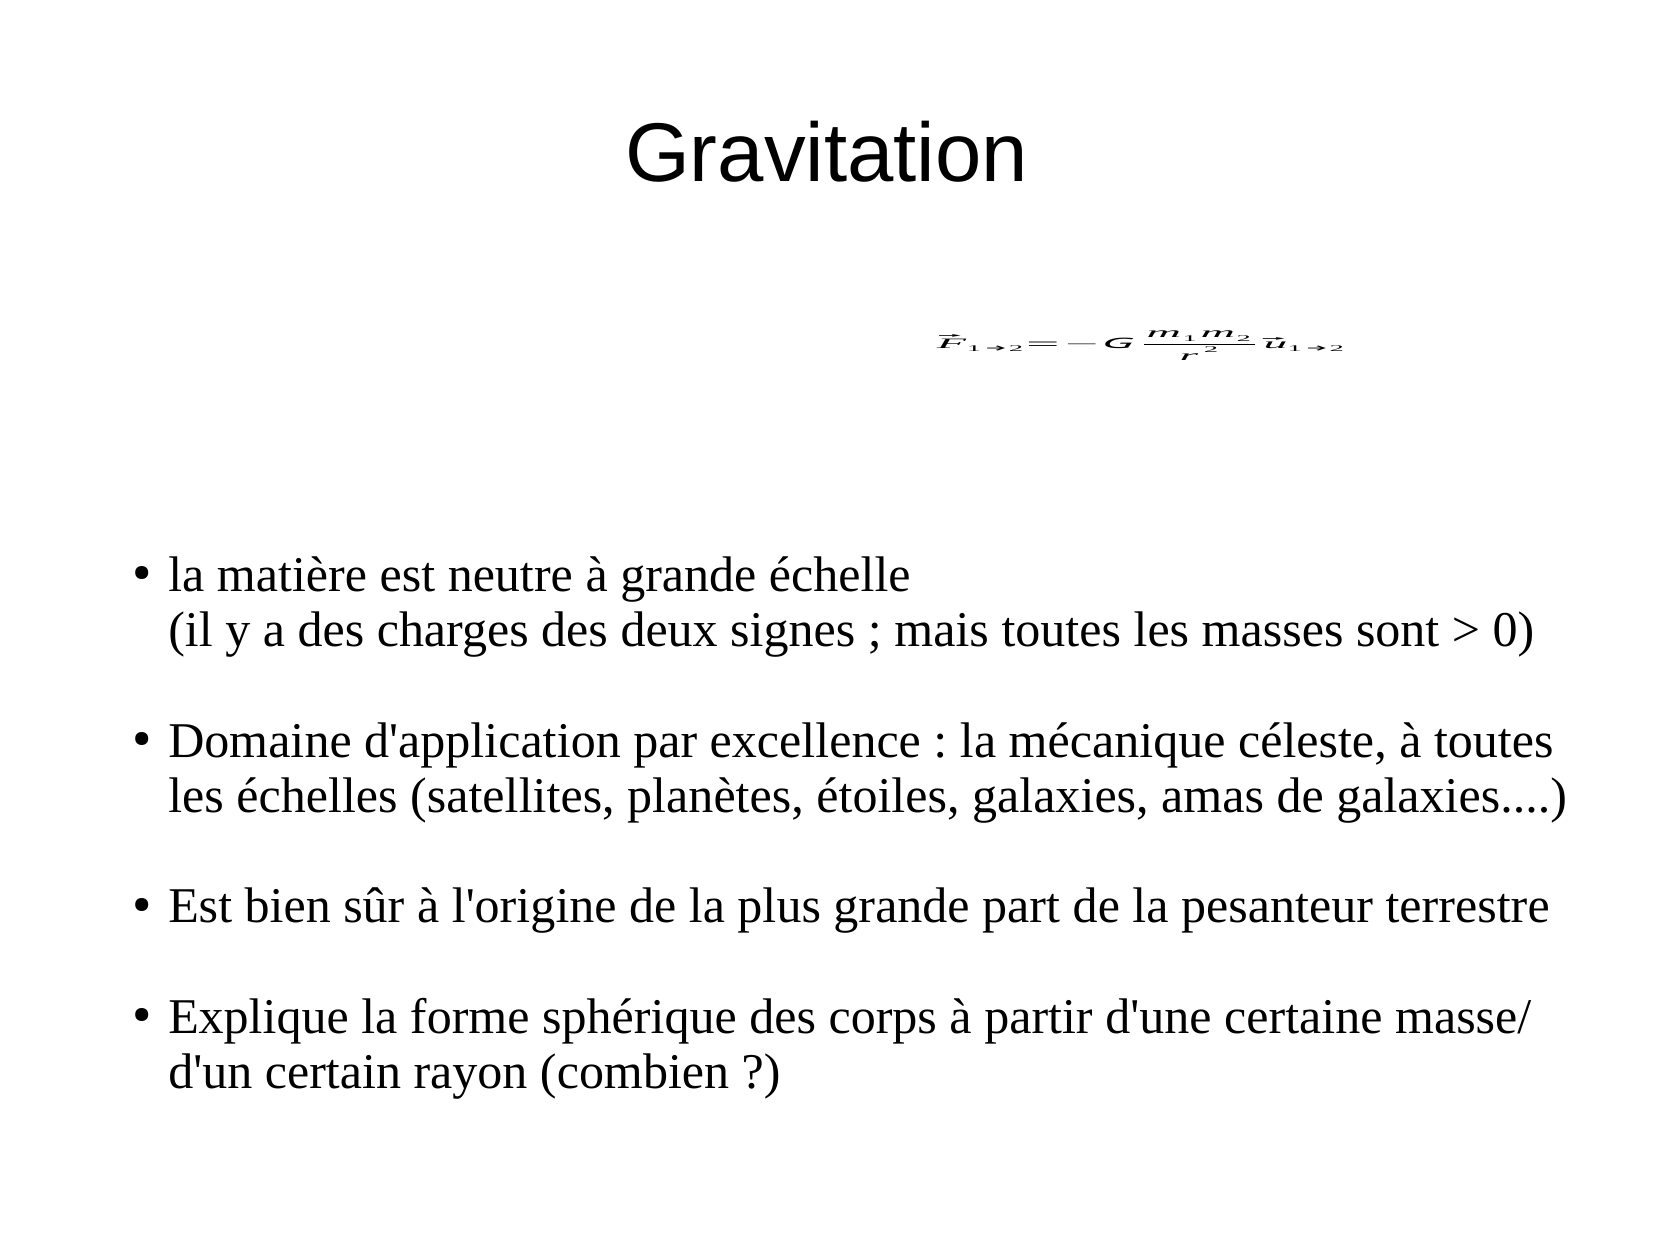

# Gravitation
la matière est neutre à grande échelle
(il y a des charges des deux signes ; mais toutes les masses sont > 0)
Domaine d'application par excellence : la mécanique céleste, à toutes
les échelles (satellites, planètes, étoiles, galaxies, amas de galaxies....)
Est bien sûr à l'origine de la plus grande part de la pesanteur terrestre
Explique la forme sphérique des corps à partir d'une certaine masse/
d'un certain rayon (combien ?)